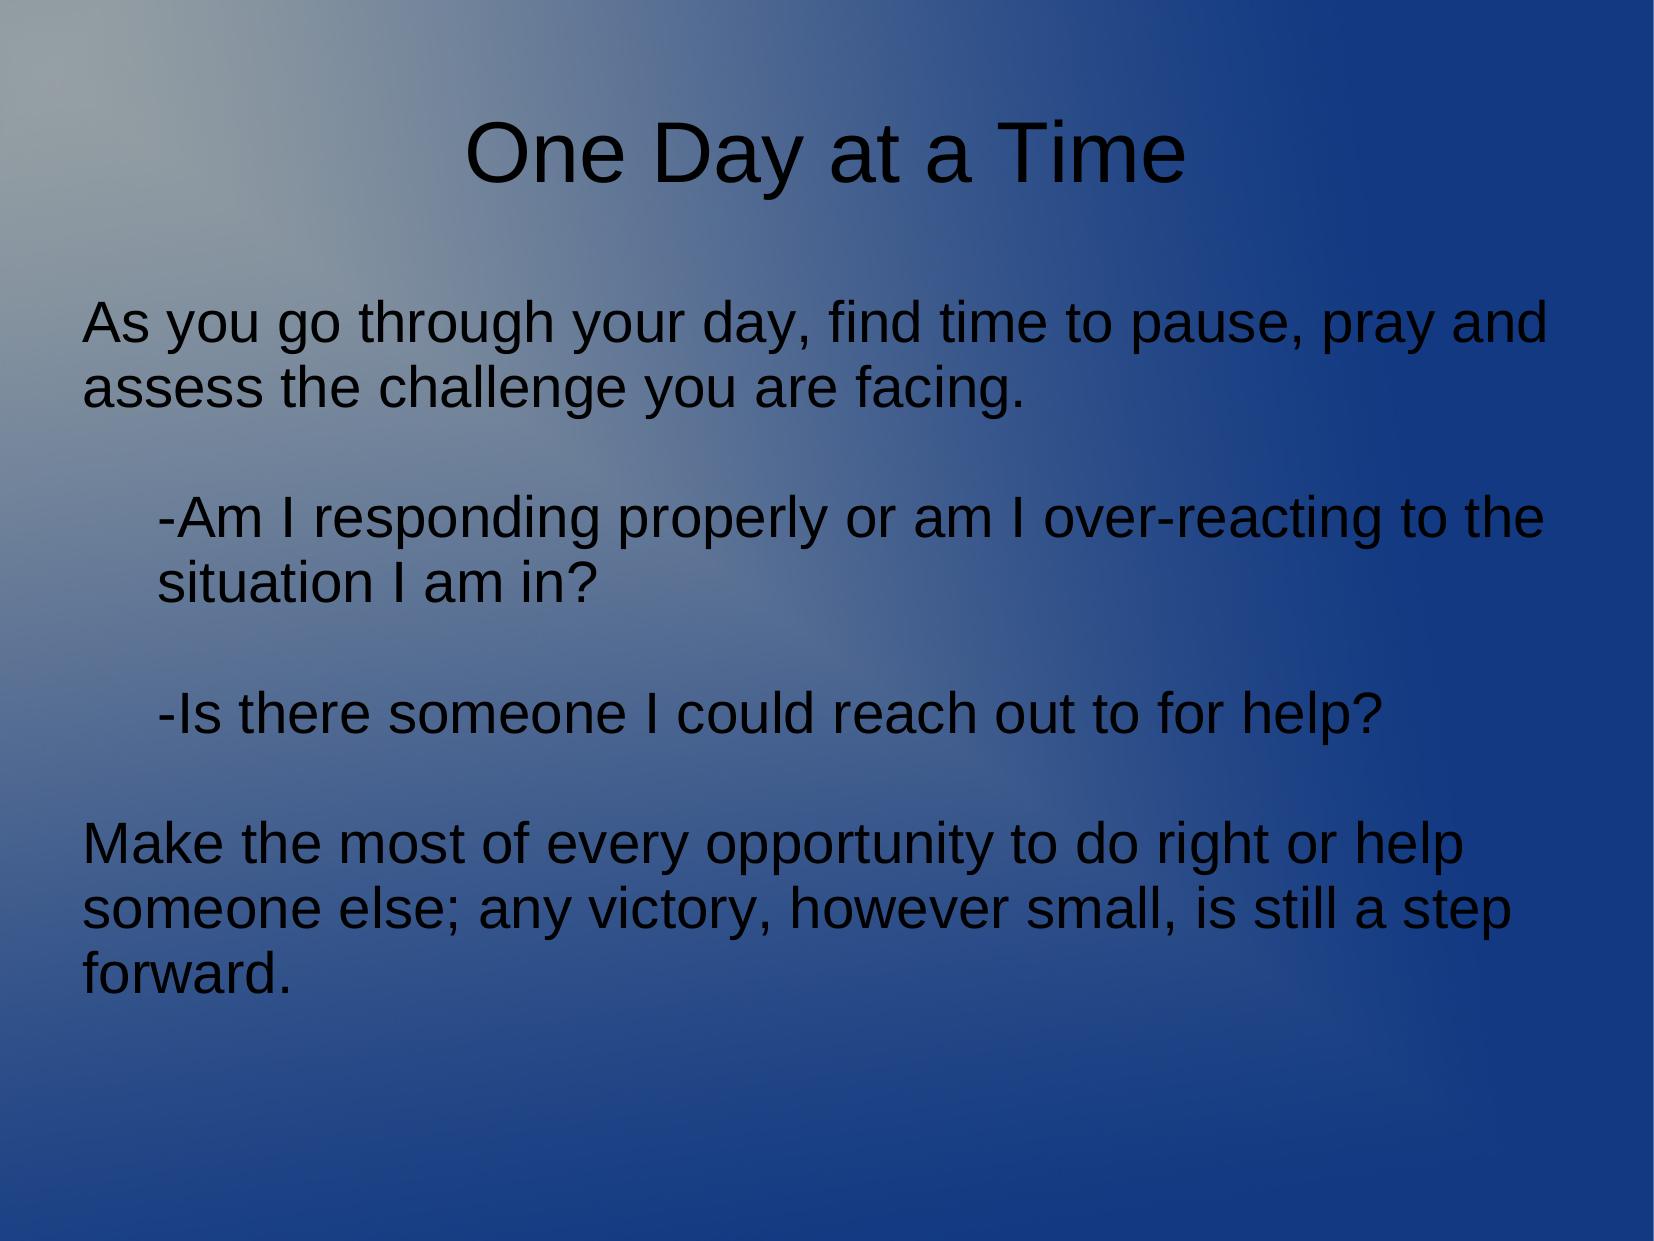

# One Day at a Time
As you go through your day, find time to pause, pray and assess the challenge you are facing.
	-Am I responding properly or am I over-reacting to the 	situation I am in?
	-Is there someone I could reach out to for help?
Make the most of every opportunity to do right or help someone else; any victory, however small, is still a step forward.